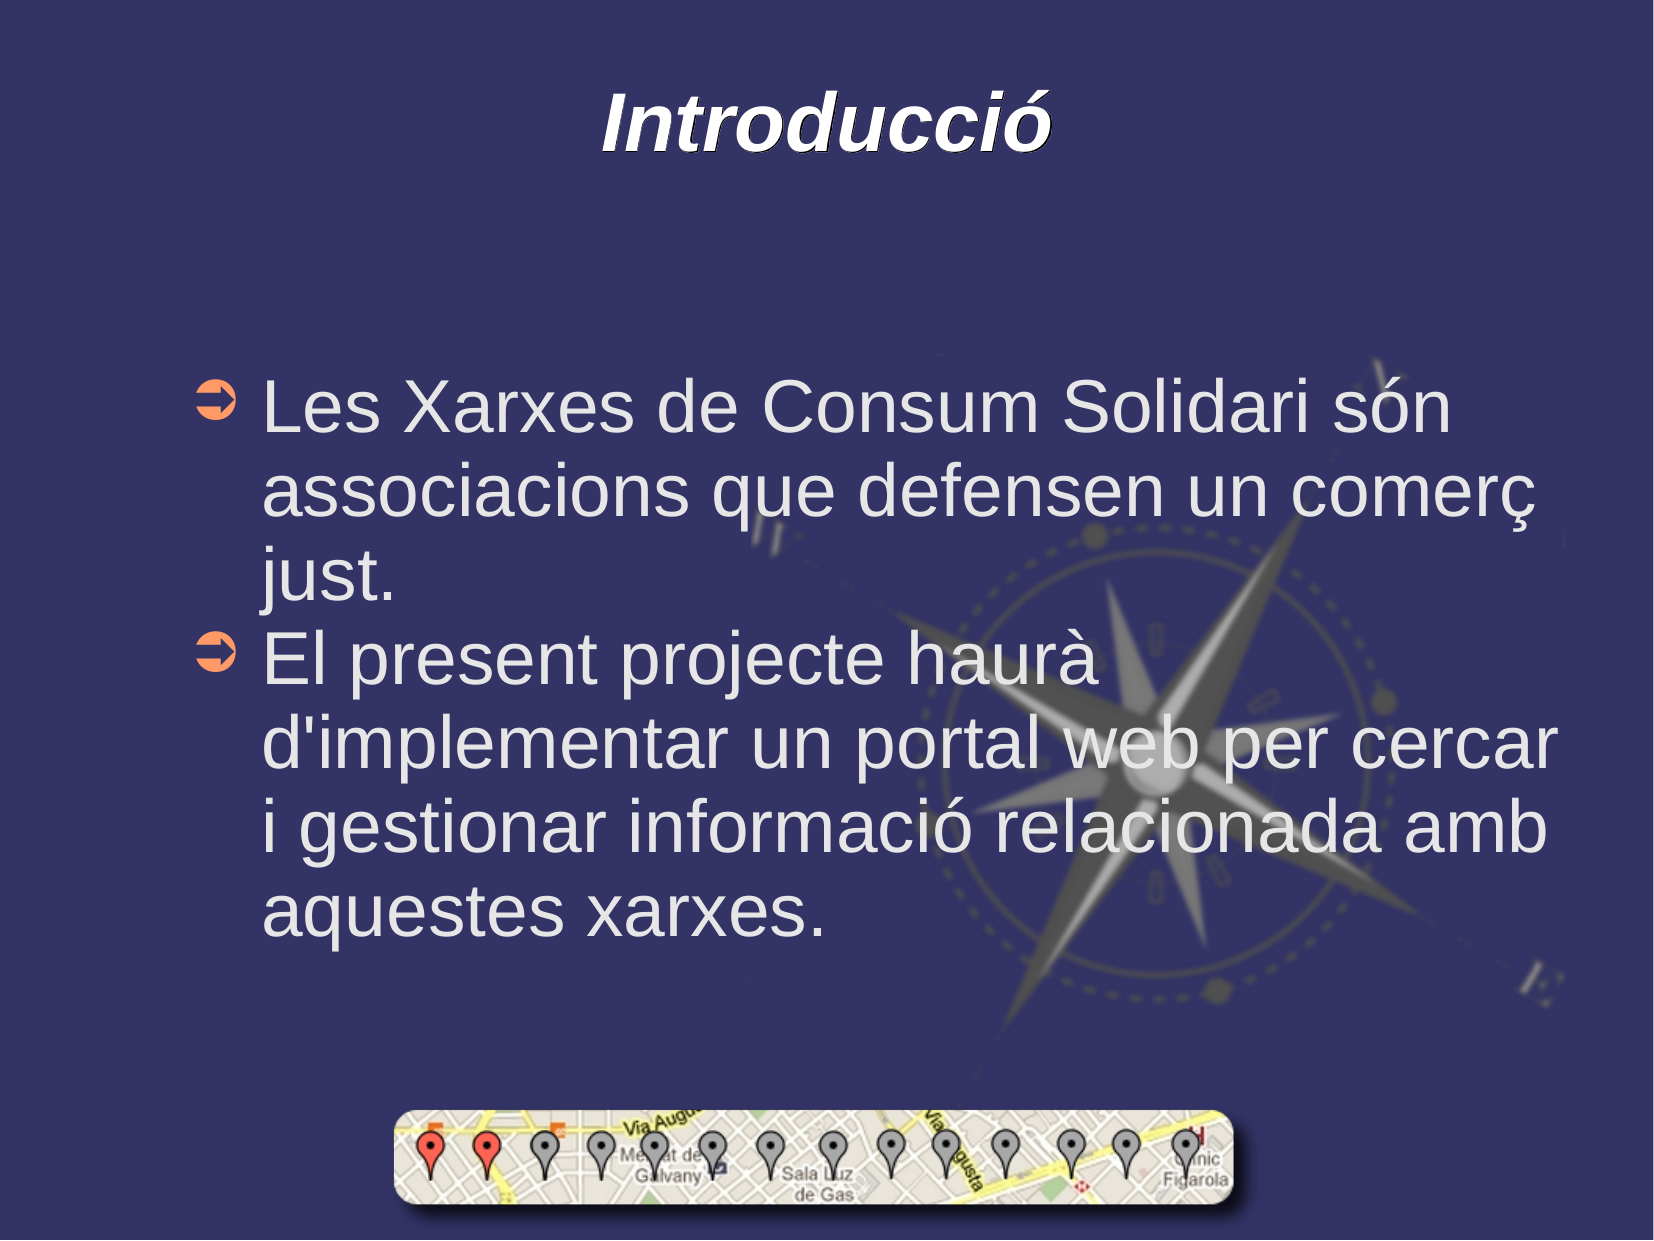

# Introducció
Les Xarxes de Consum Solidari són associacions que defensen un comerç just.
El present projecte haurà d'implementar un portal web per cercar i gestionar informació relacionada amb aquestes xarxes.